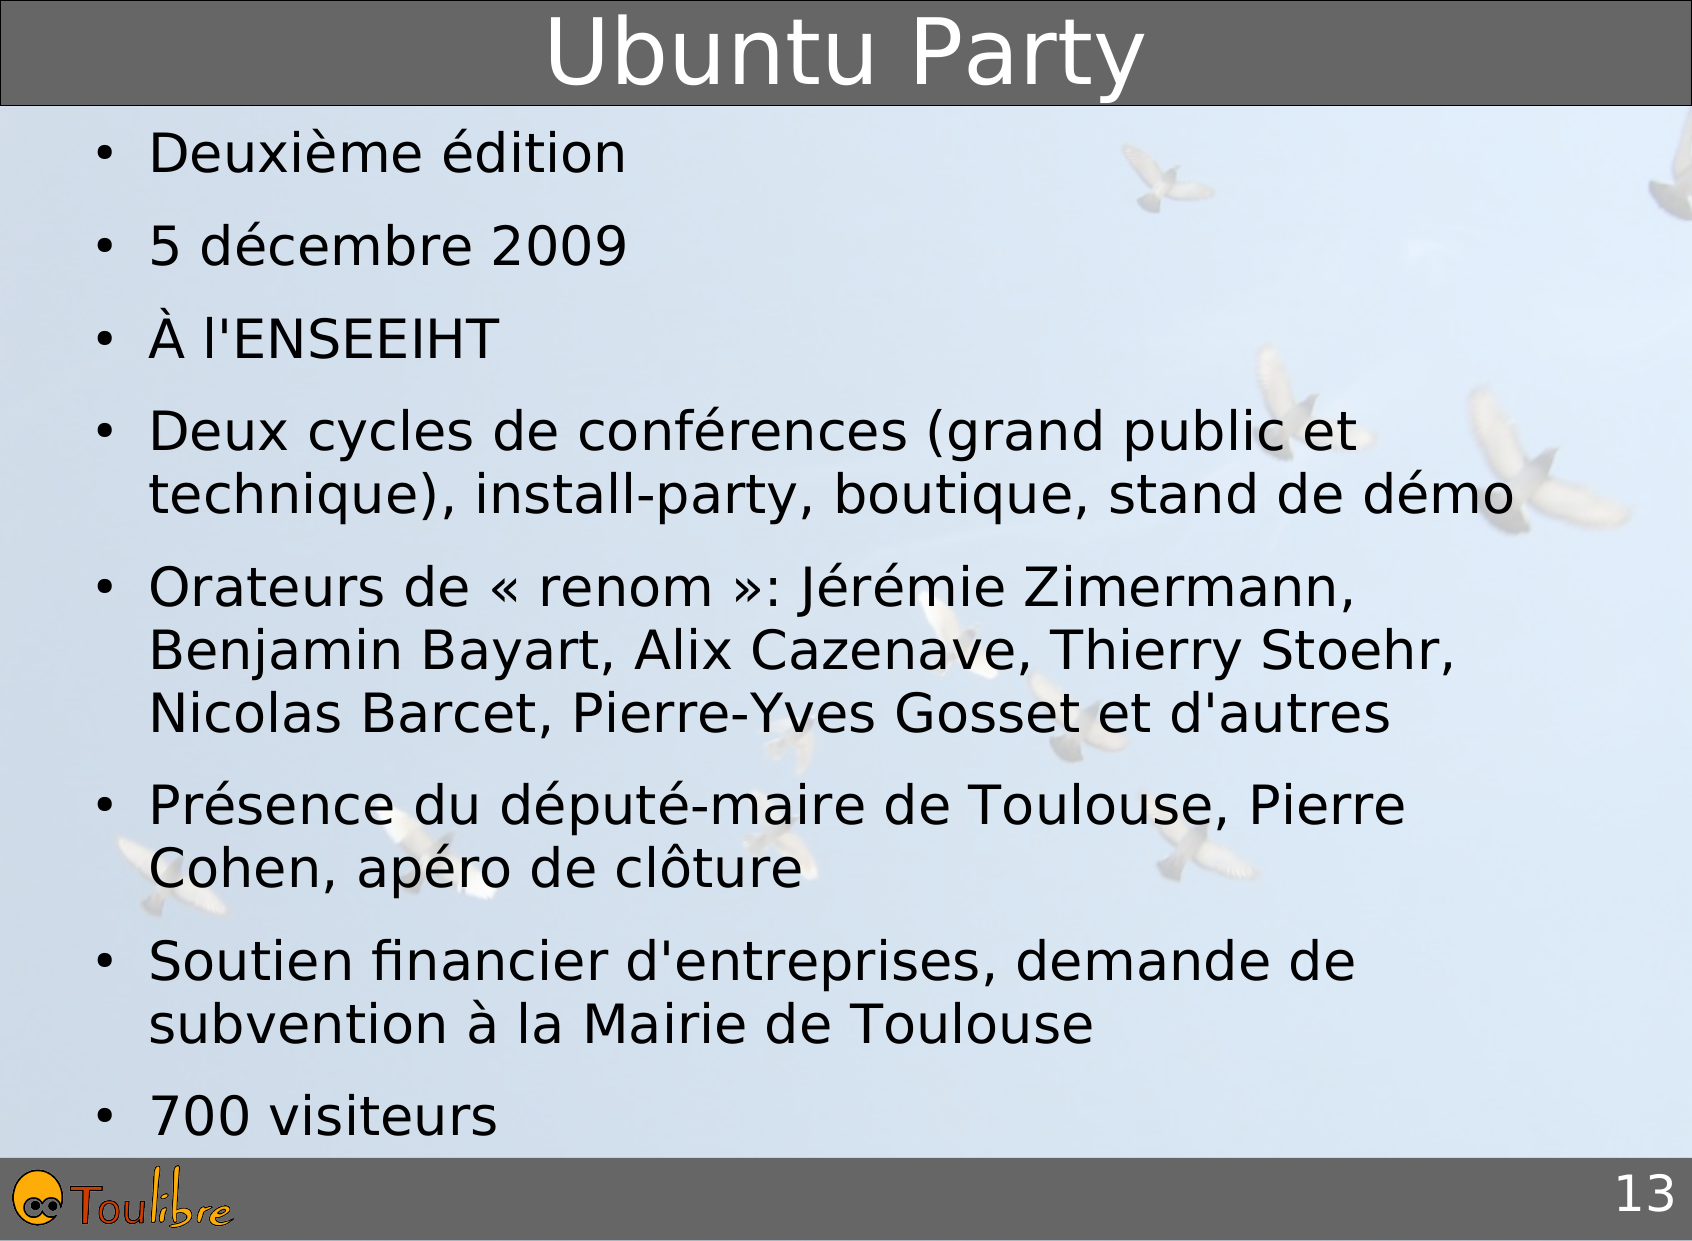

# Ubuntu Party
Deuxième édition
5 décembre 2009
À l'ENSEEIHT
Deux cycles de conférences (grand public et technique), install-party, boutique, stand de démo
Orateurs de « renom »: Jérémie Zimermann, Benjamin Bayart, Alix Cazenave, Thierry Stoehr, Nicolas Barcet, Pierre-Yves Gosset et d'autres
Présence du député-maire de Toulouse, Pierre Cohen, apéro de clôture
Soutien financier d'entreprises, demande de subvention à la Mairie de Toulouse
700 visiteurs